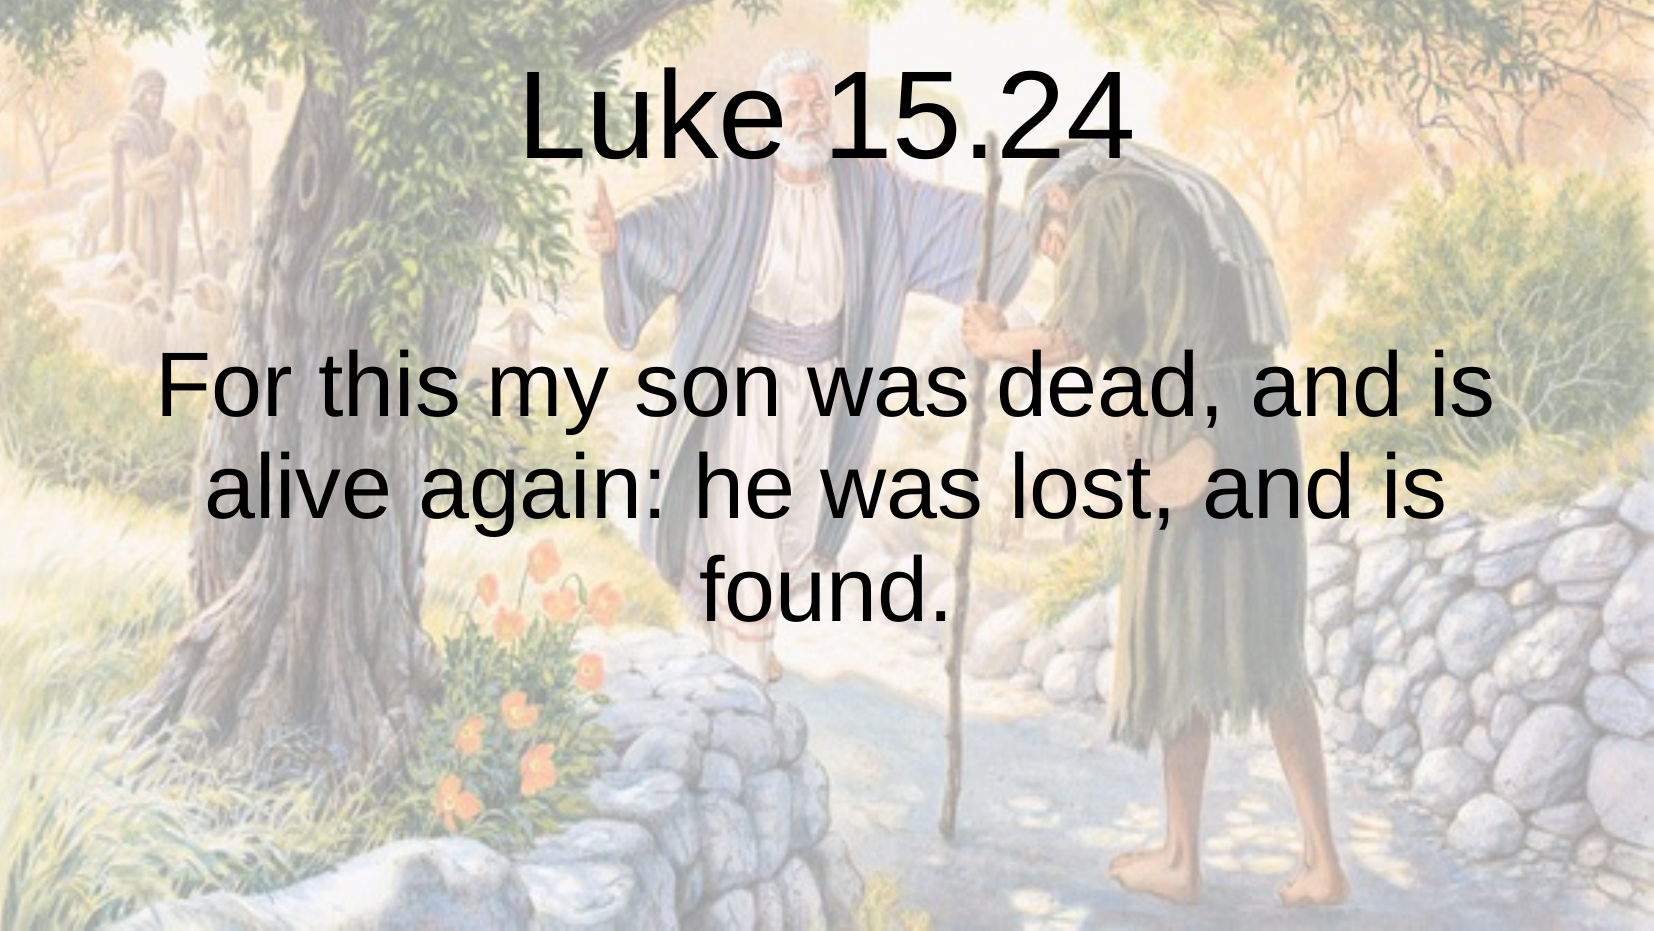

# Luke 15.24
For this my son was dead, and is alive again: he was lost, and is found.